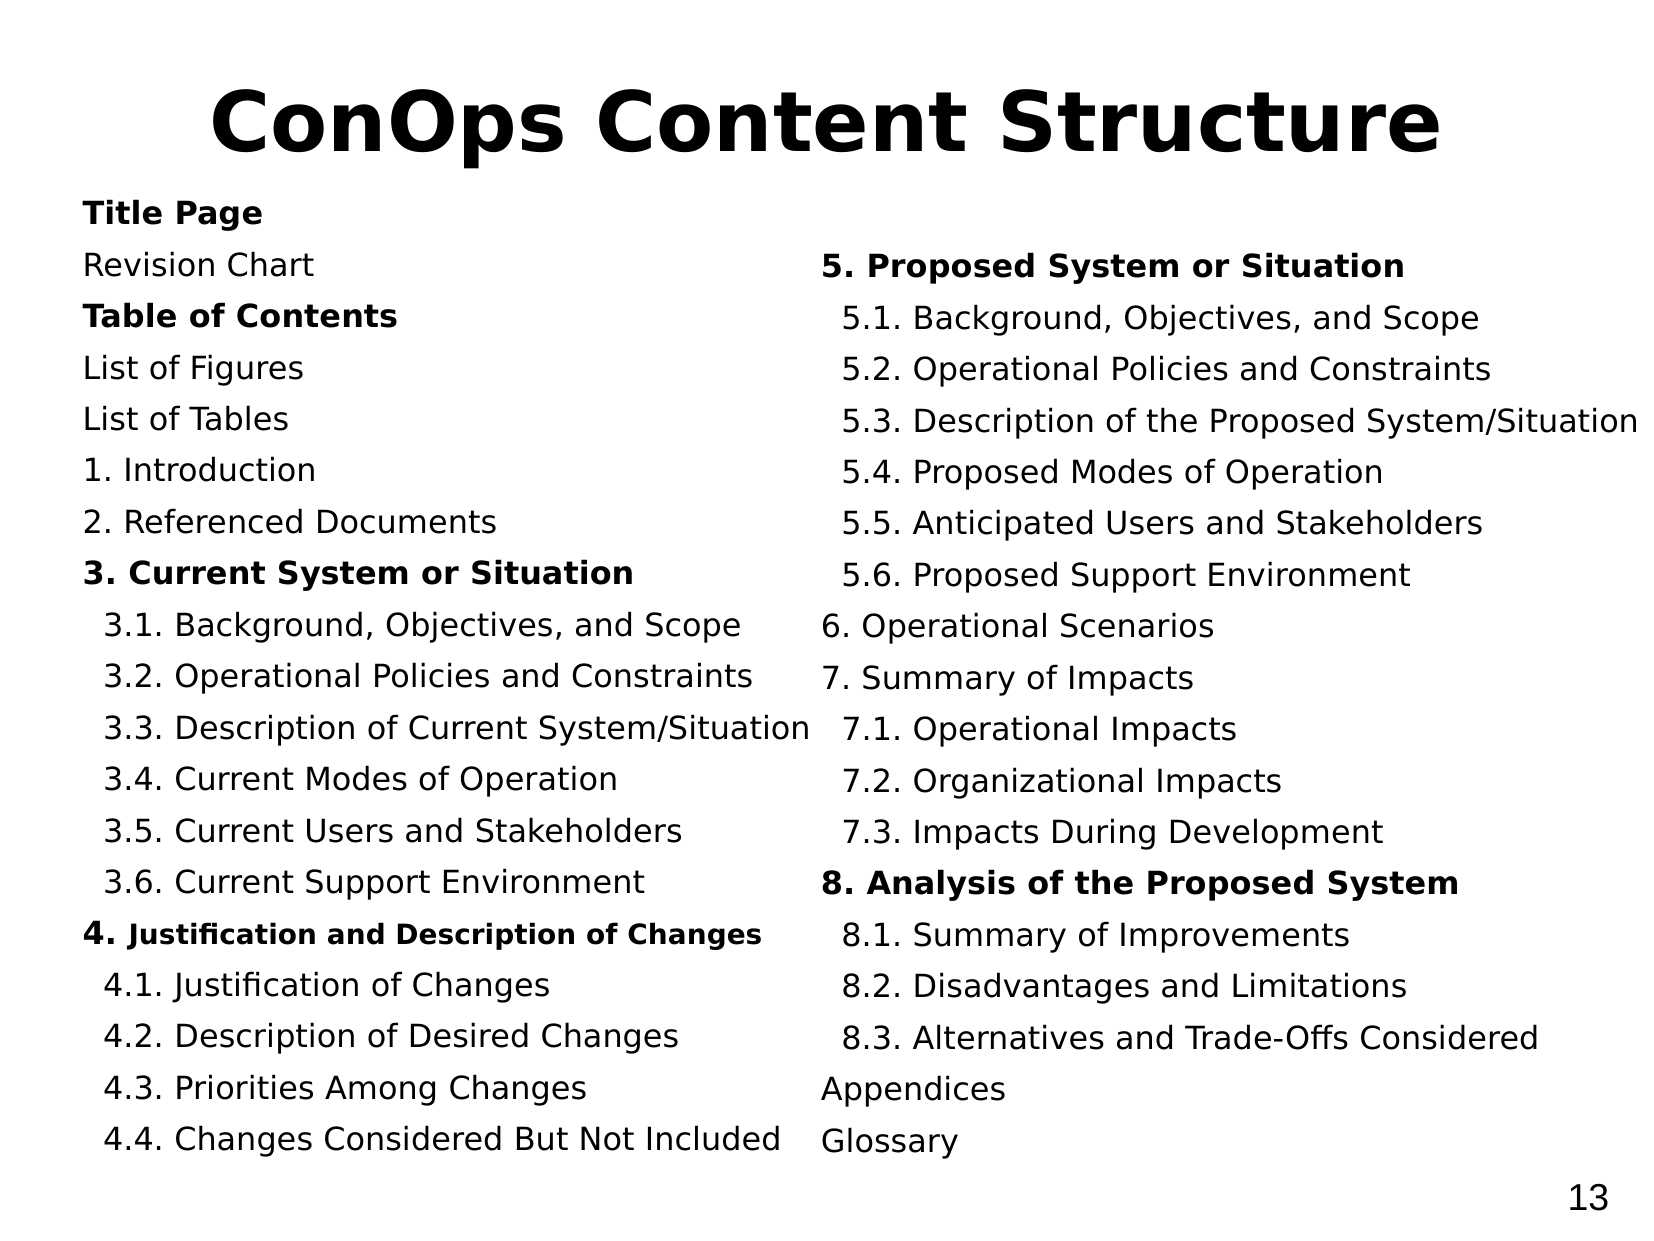

# ConOps Content Structure
Title Page
Revision Chart
Table of Contents
List of Figures
List of Tables
1. Introduction
2. Referenced Documents
3. Current System or Situation
 3.1. Background, Objectives, and Scope
 3.2. Operational Policies and Constraints
 3.3. Description of Current System/Situation
 3.4. Current Modes of Operation
 3.5. Current Users and Stakeholders
 3.6. Current Support Environment
4. Justification and Description of Changes
 4.1. Justification of Changes
 4.2. Description of Desired Changes
 4.3. Priorities Among Changes
 4.4. Changes Considered But Not Included
5. Proposed System or Situation
 5.1. Background, Objectives, and Scope
 5.2. Operational Policies and Constraints
 5.3. Description of the Proposed System/Situation
 5.4. Proposed Modes of Operation
 5.5. Anticipated Users and Stakeholders
 5.6. Proposed Support Environment
6. Operational Scenarios
7. Summary of Impacts
 7.1. Operational Impacts
 7.2. Organizational Impacts
 7.3. Impacts During Development
8. Analysis of the Proposed System
 8.1. Summary of Improvements
 8.2. Disadvantages and Limitations
 8.3. Alternatives and Trade-Offs Considered
Appendices
Glossary